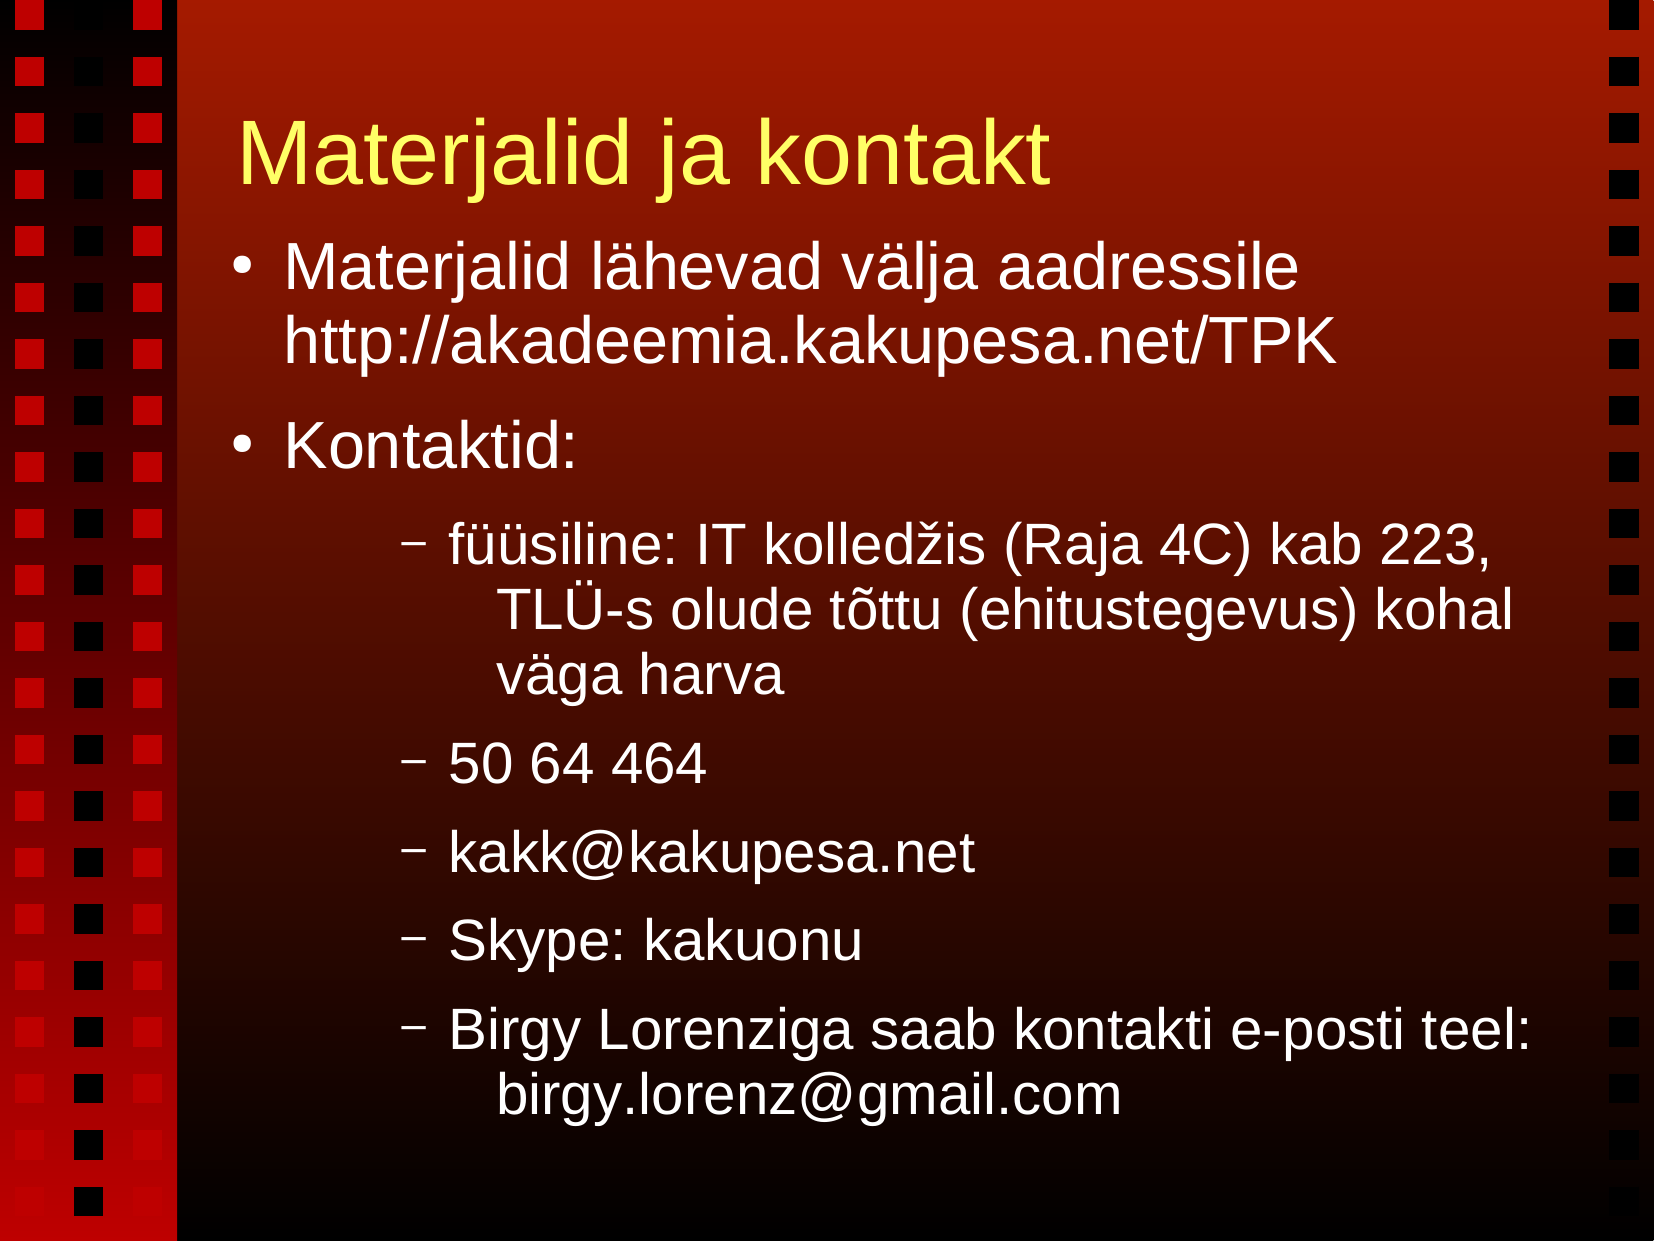

# Materjalid ja kontakt
Materjalid lähevad välja aadressile http://akadeemia.kakupesa.net/TPK
Kontaktid:
füüsiline: IT kolledžis (Raja 4C) kab 223, TLÜ-s olude tõttu (ehitustegevus) kohal väga harva
50 64 464
kakk@kakupesa.net
Skype: kakuonu
Birgy Lorenziga saab kontakti e-posti teel: birgy.lorenz@gmail.com